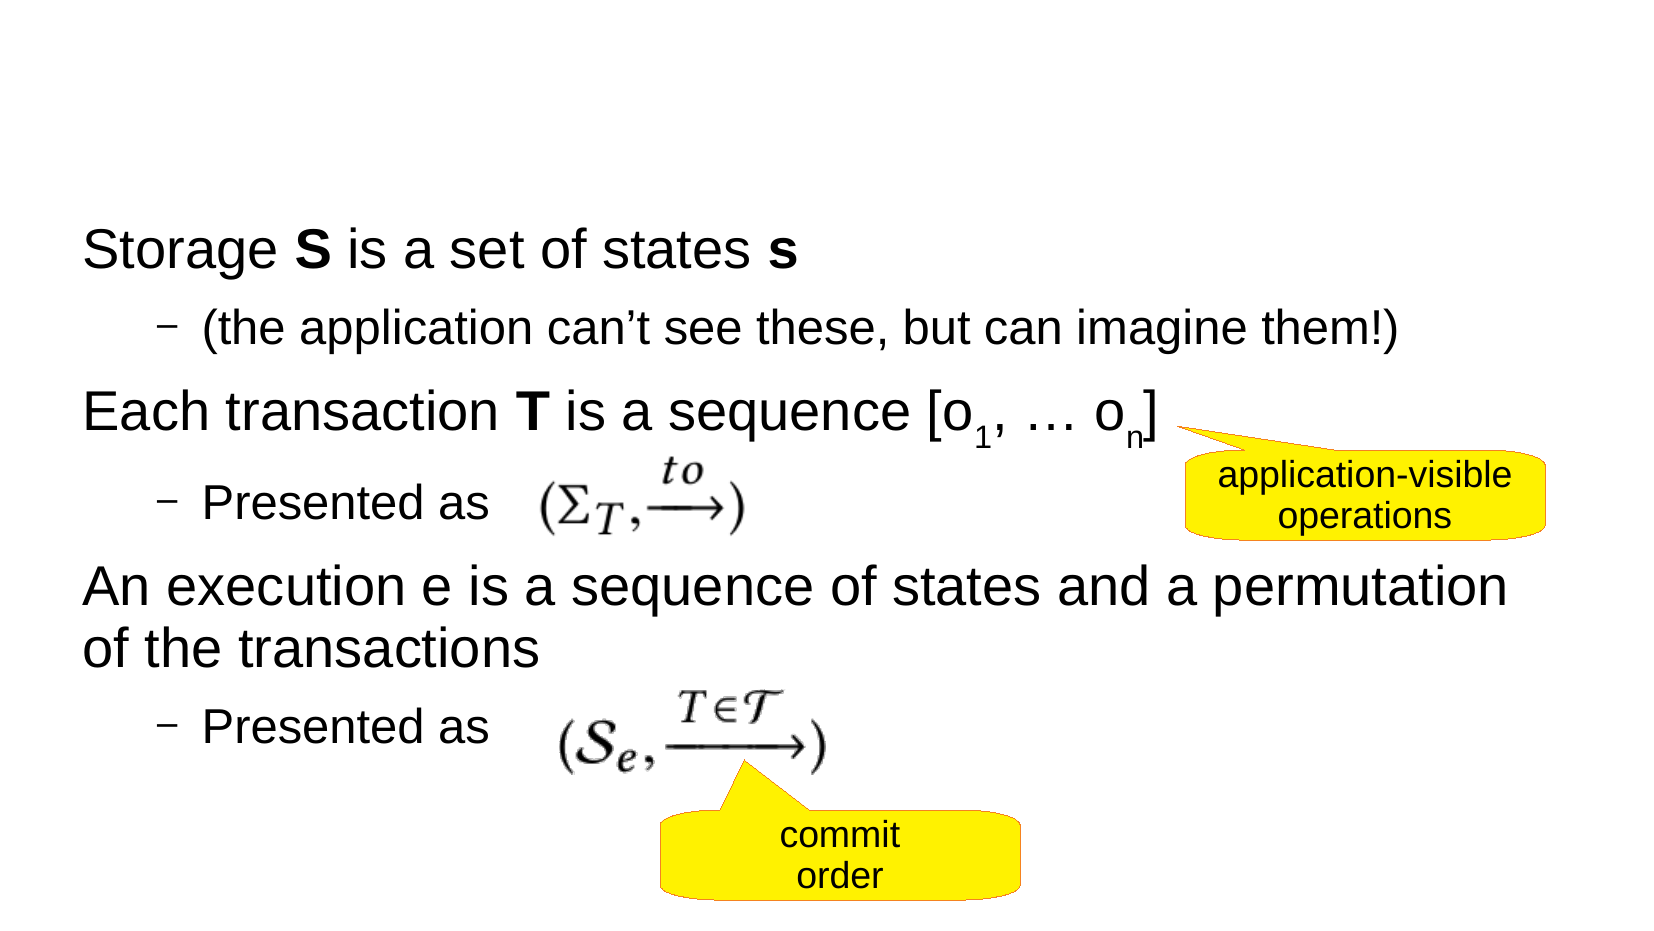

#
Storage S is a set of states s
(the application can’t see these, but can imagine them!)
Each transaction T is a sequence [o1, … on]
Presented as
An execution e is a sequence of states and a permutation of the transactions
Presented as
application-visible
operations
commit
order